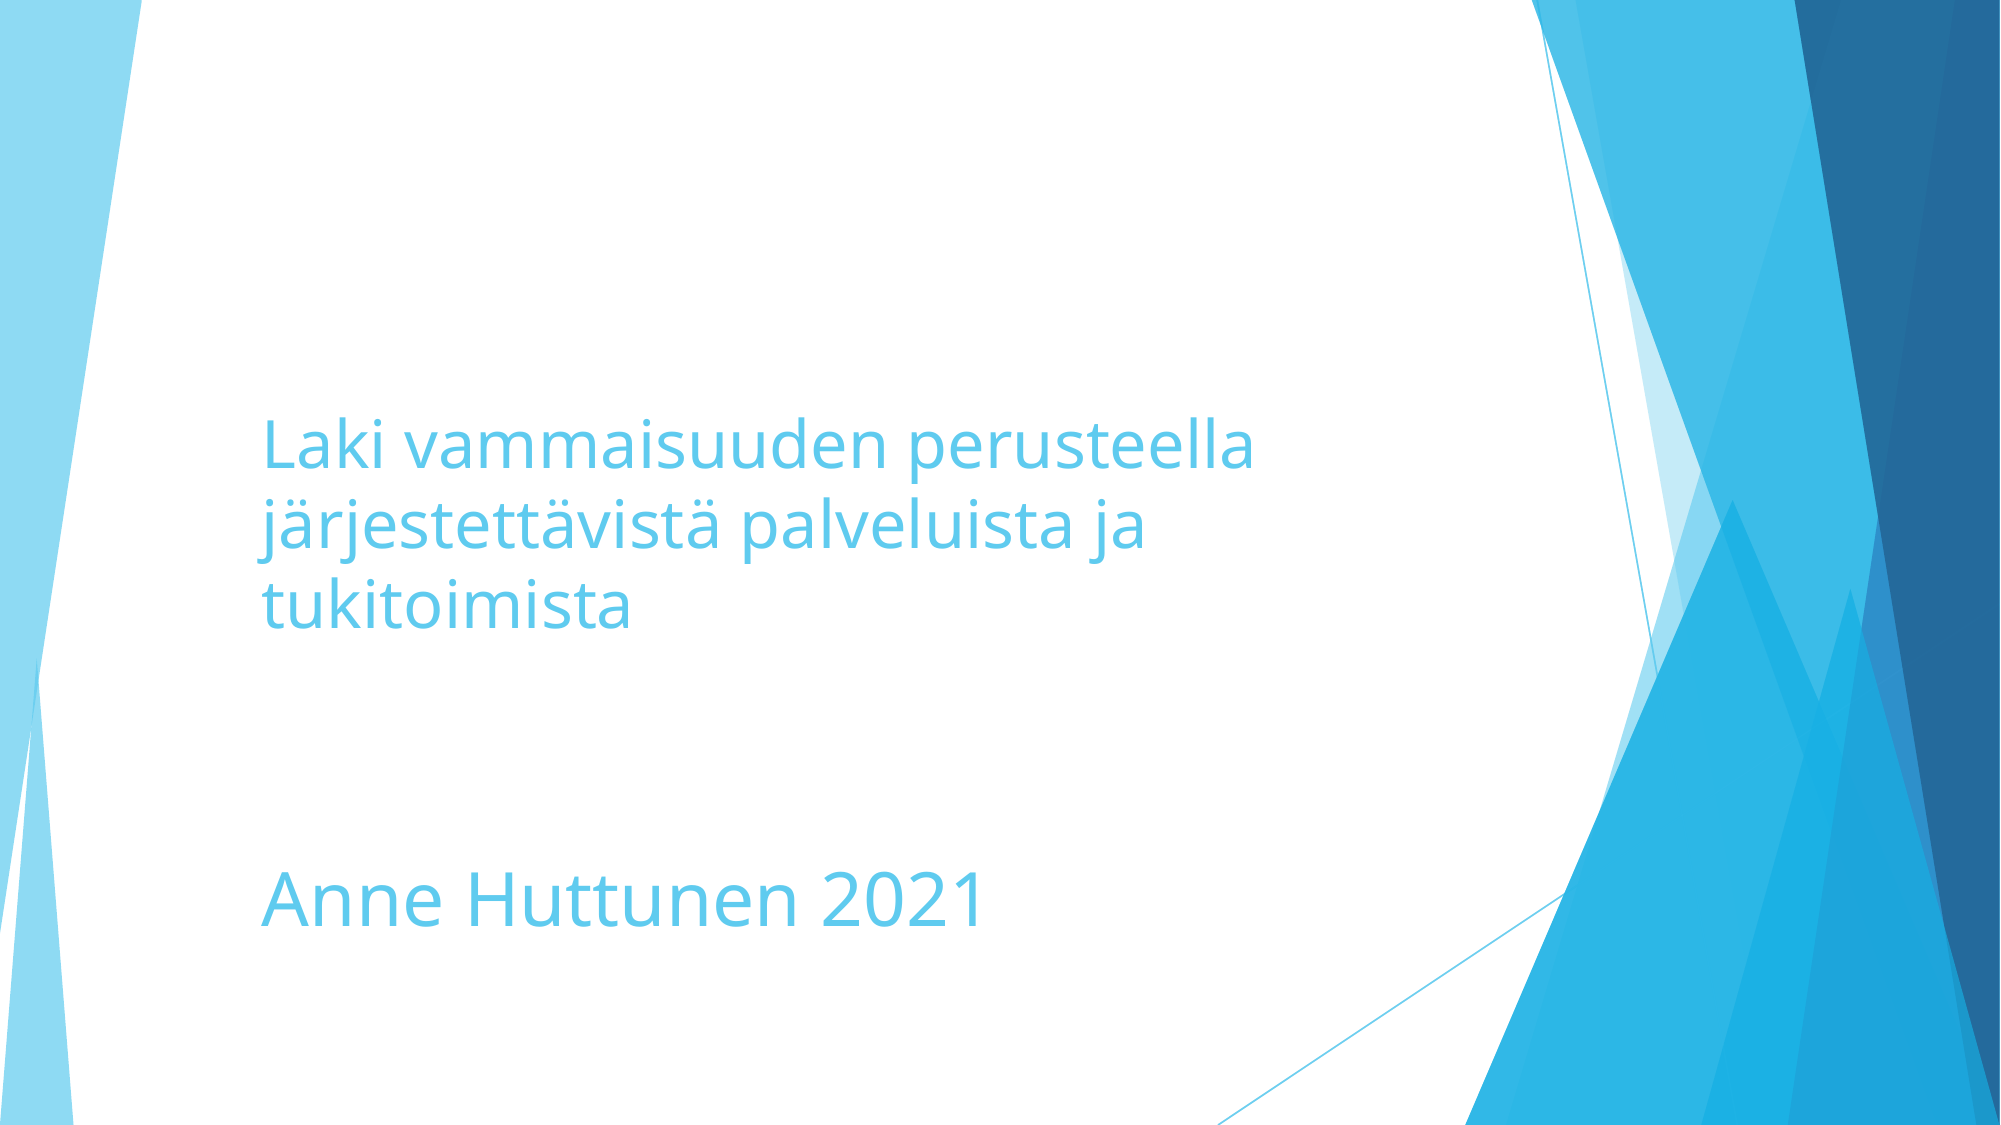

# Laki vammaisuuden perusteella järjestettävistä palveluista ja tukitoimista
Anne Huttunen 2021